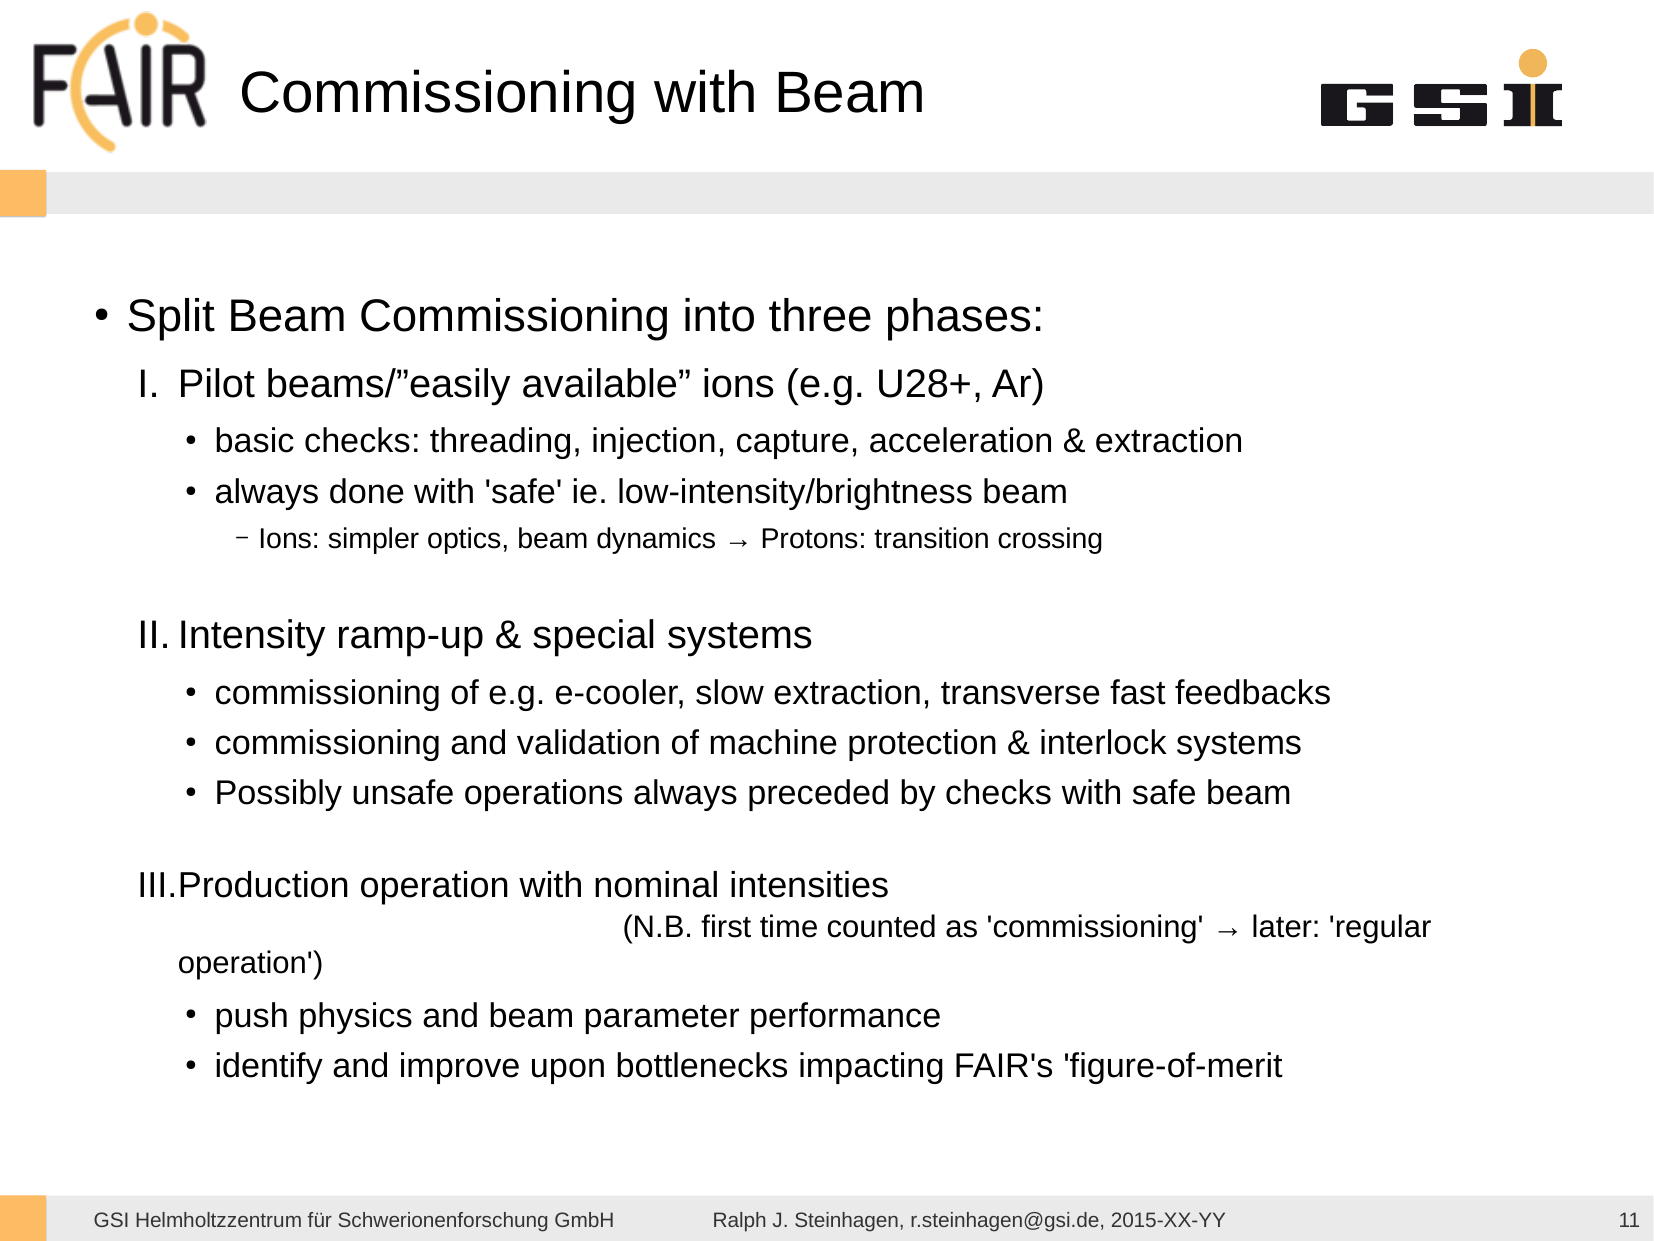

# Commissioning with Beam
Split Beam Commissioning into three phases:
Pilot beams/”easily available” ions (e.g. U28+, Ar)
basic checks: threading, injection, capture, acceleration & extraction
always done with 'safe' ie. low-intensity/brightness beam
Ions: simpler optics, beam dynamics → Protons: transition crossing
Intensity ramp-up & special systems
commissioning of e.g. e-cooler, slow extraction, transverse fast feedbacks
commissioning and validation of machine protection & interlock systems
Possibly unsafe operations always preceded by checks with safe beam
Production operation with nominal intensities 						 				 				 			 			 	 (N.B. first time counted as 'commissioning' → later: 'regular operation')
push physics and beam parameter performance
identify and improve upon bottlenecks impacting FAIR's 'figure-of-merit